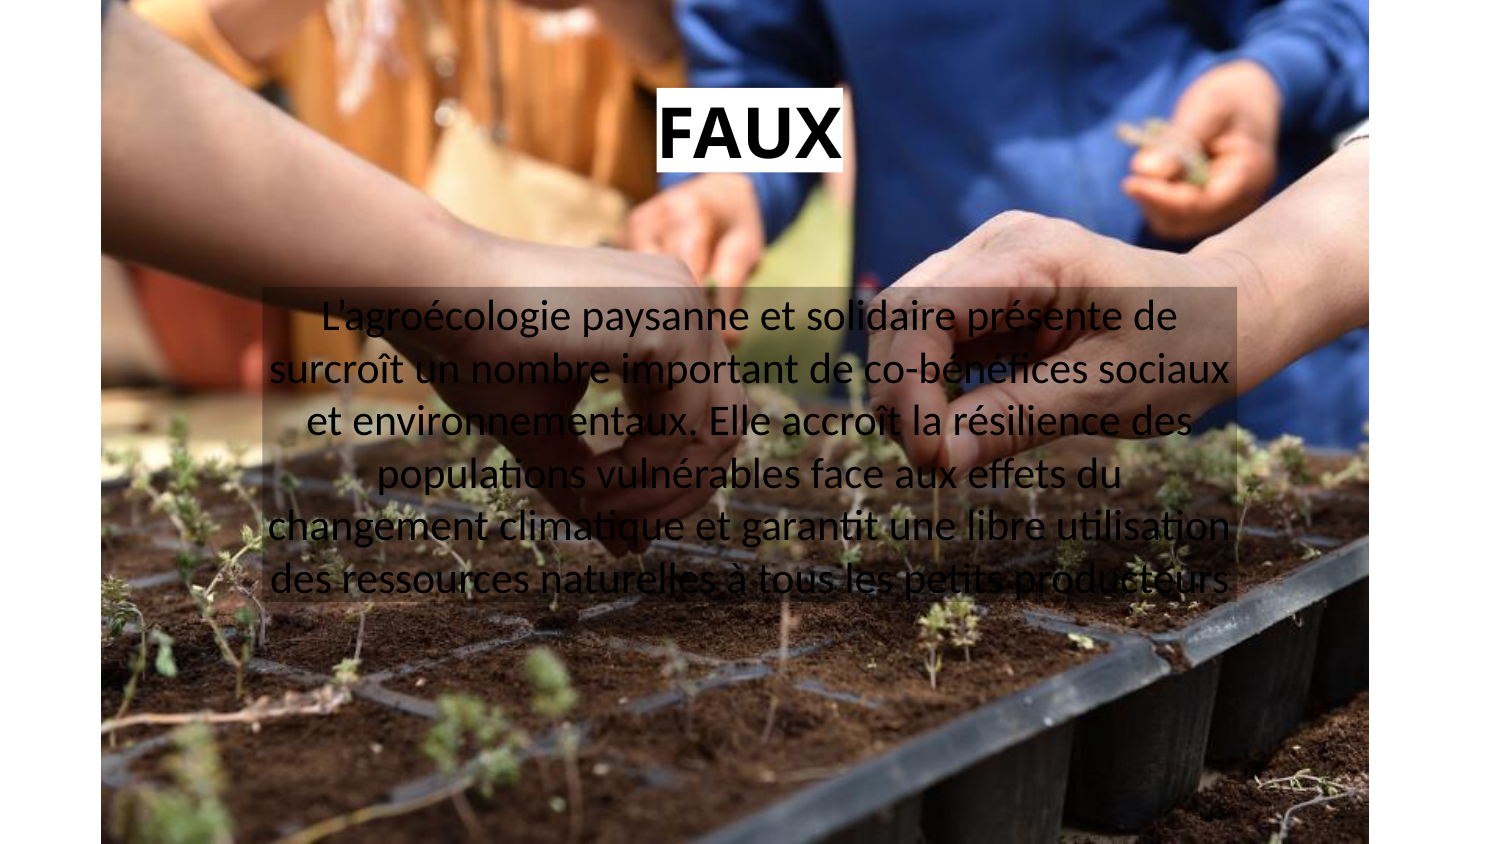

FAUX
L’agroécologie paysanne et solidaire présente de surcroît un nombre important de co-bénéfices sociaux et environnementaux. Elle accroît la résilience des populations vulnérables face aux effets du changement climatique et garantit une libre utilisation des ressources naturelles à tous les petits producteurs